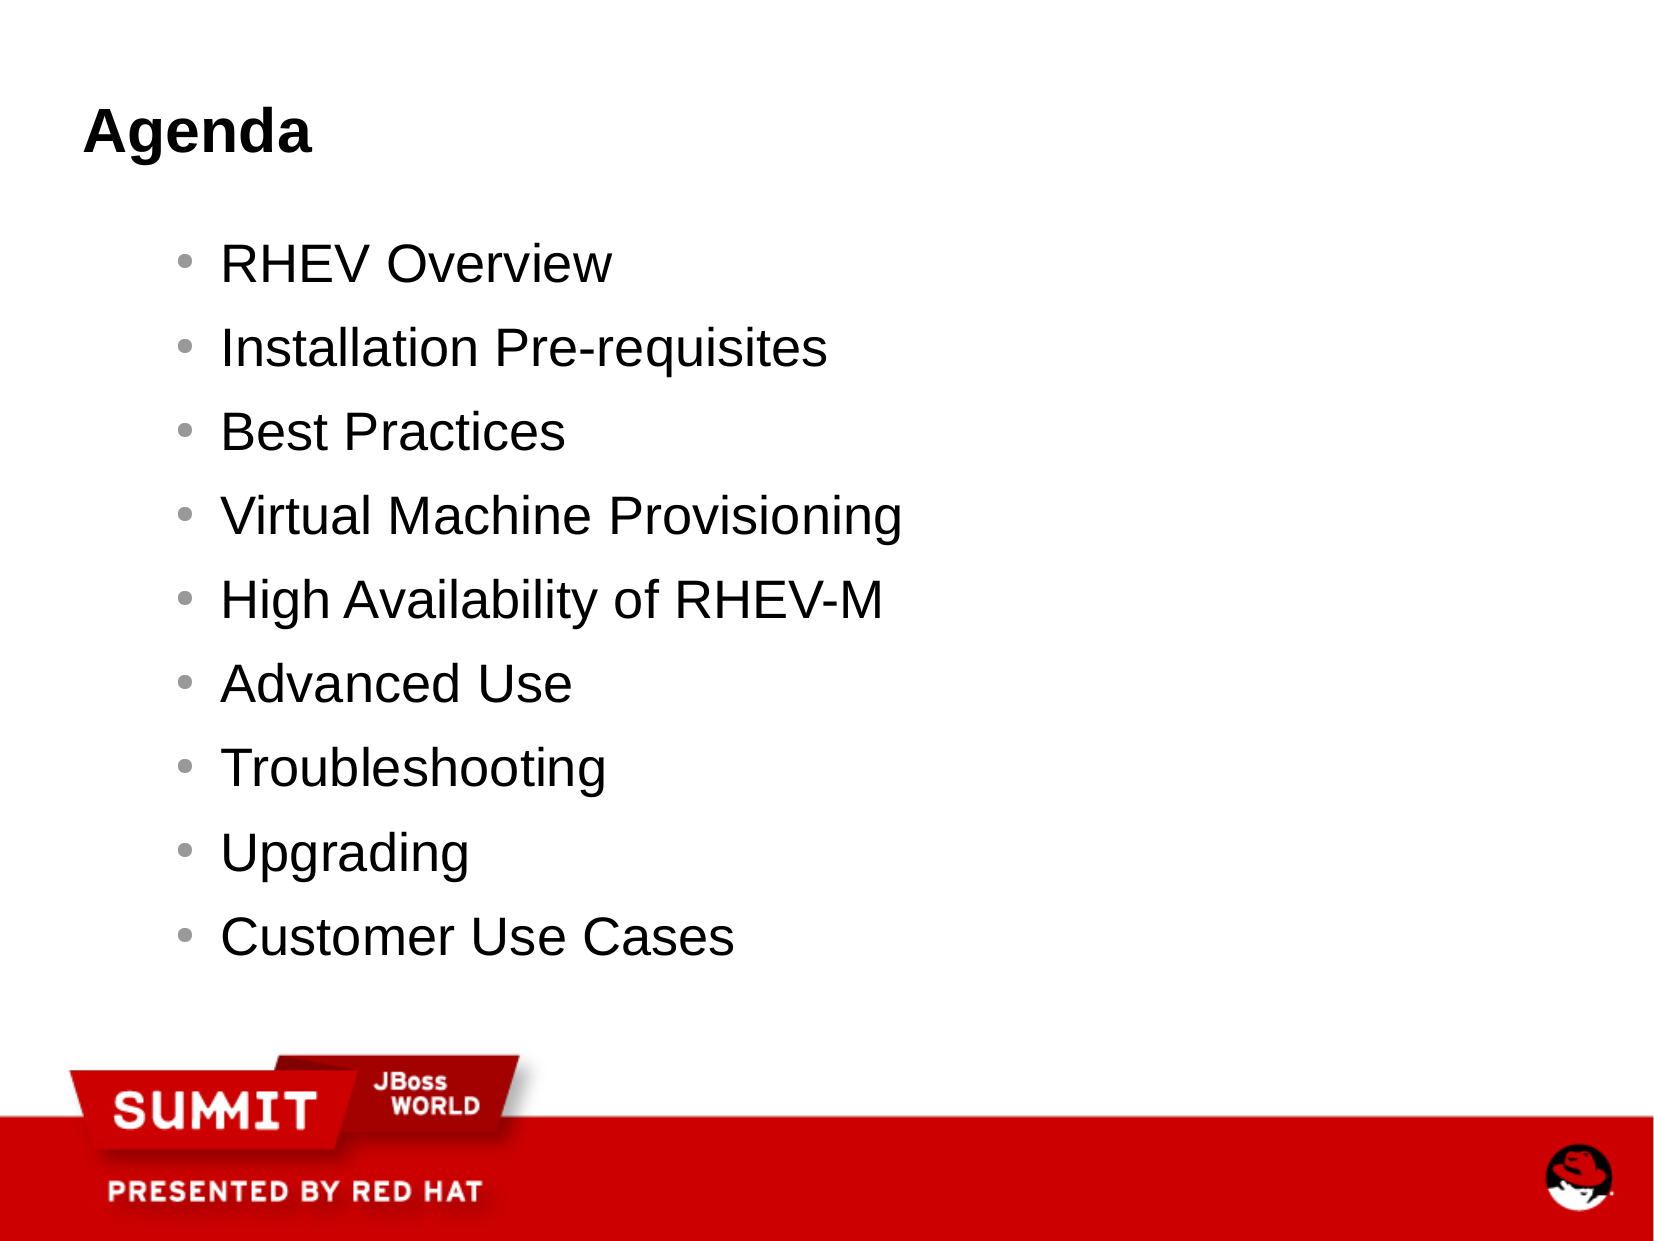

# Agenda
RHEV Overview
Installation Pre-requisites
Best Practices
Virtual Machine Provisioning
High Availability of RHEV-M
Advanced Use
Troubleshooting
Upgrading
Customer Use Cases